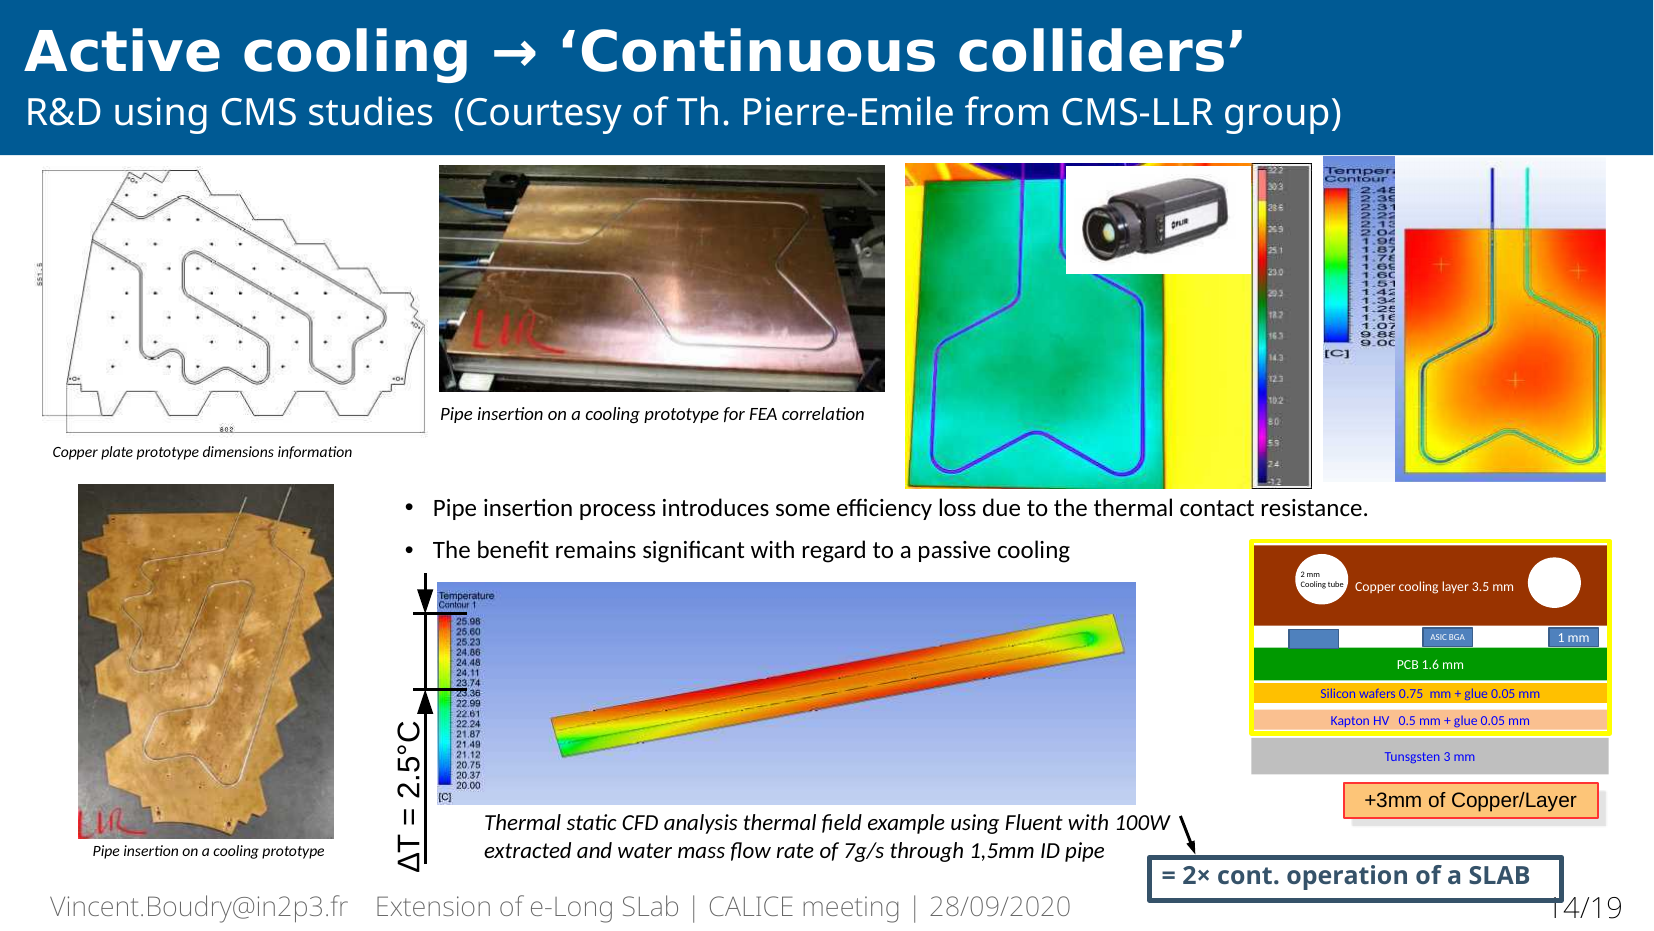

# Active cooling → ‘Continuous colliders’ R&D using CMS studies (Courtesy of Th. Pierre-Emile from CMS-LLR group)
Pipe insertion on a cooling prototype for FEA correlation
Copper plate prototype dimensions information
Pipe insertion process introduces some efficiency loss due to the thermal contact resistance.
The benefit remains significant with regard to a passive cooling
+3mm of Copper/Layer
Thermal static CFD analysis thermal field example using Fluent with 100W extracted and water mass flow rate of 7g/s through 1,5mm ID pipe
Pipe insertion on a cooling prototype
 = 2× cont. operation of a SLAB
Vincent.Boudry@in2p3.fr
Extension of e-Long SLab | CALICE meeting | 28/09/2020
14